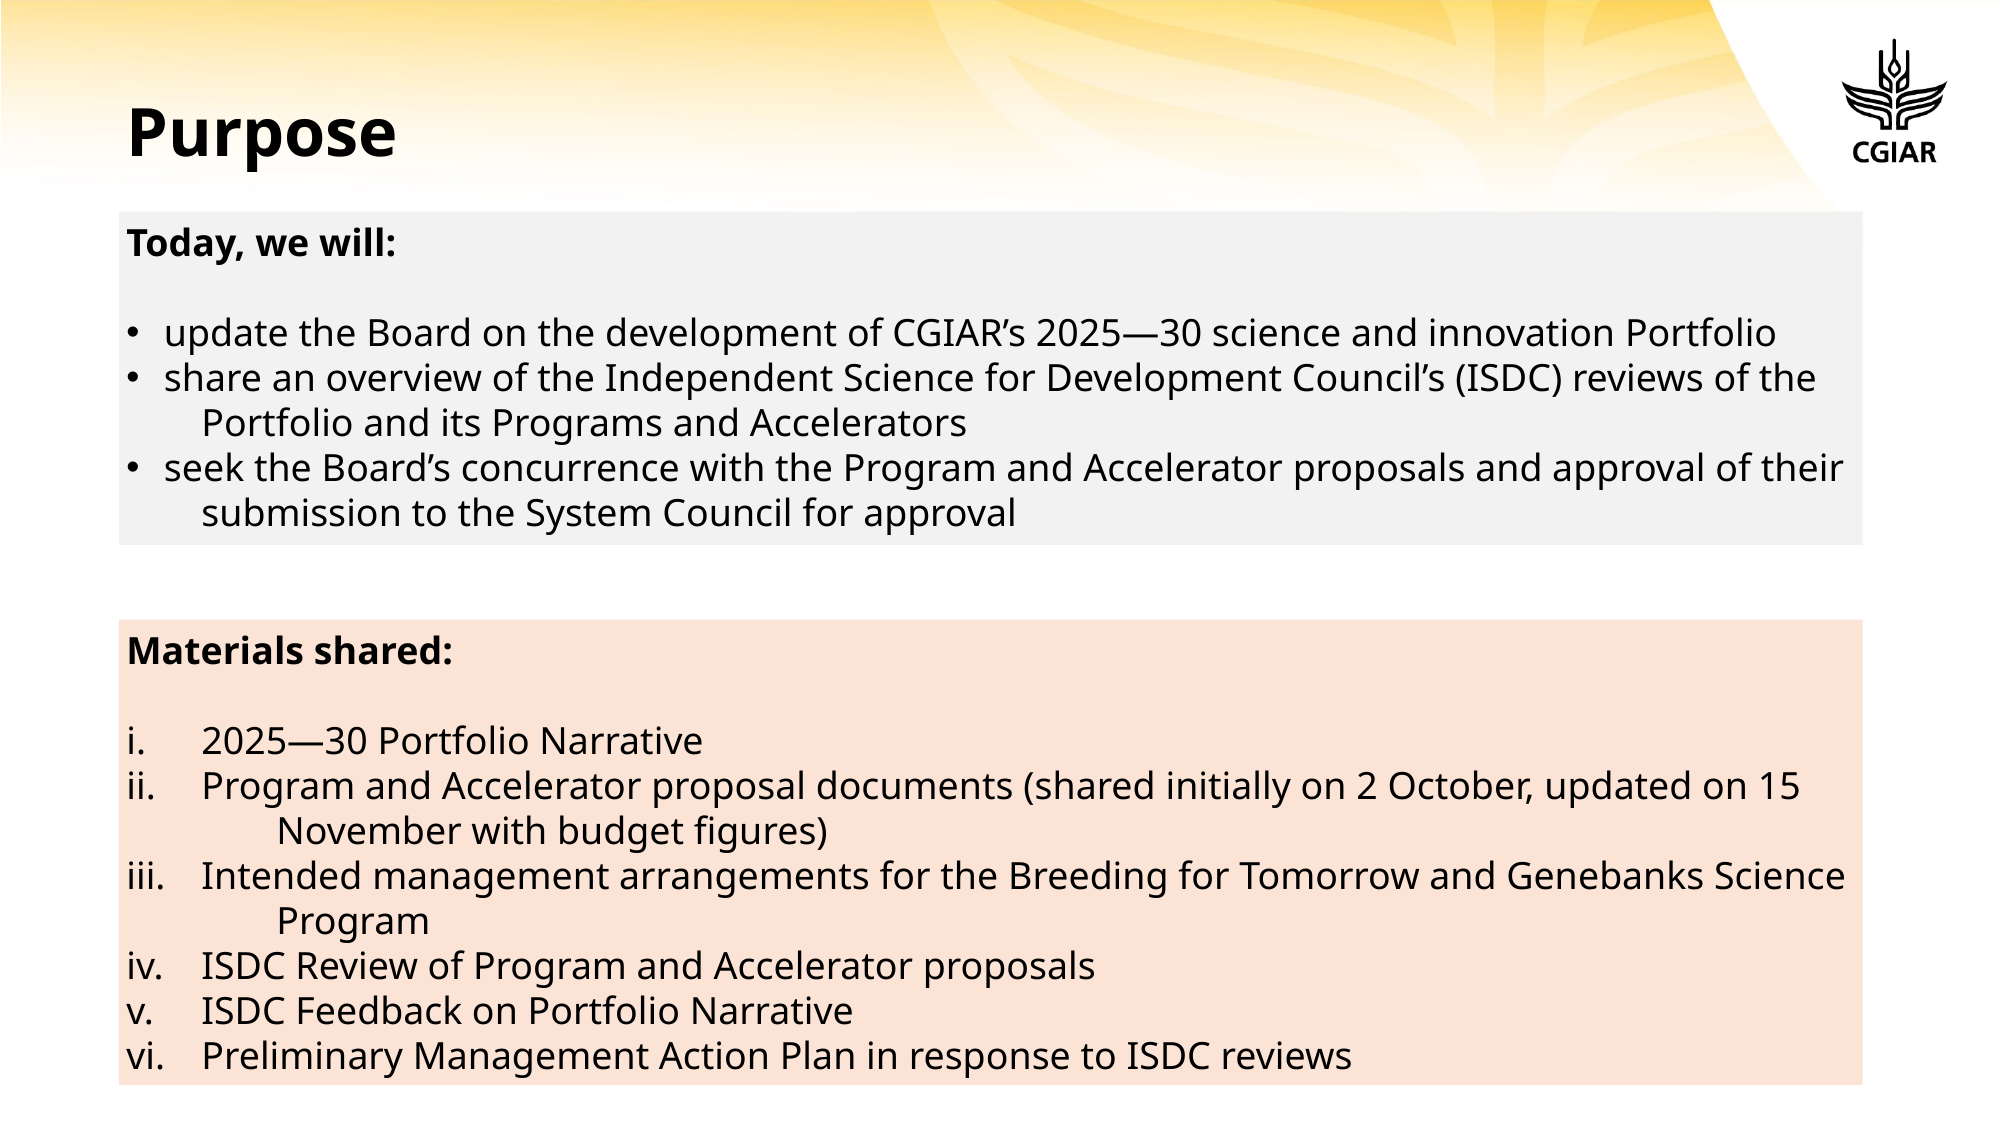

# Purpose
Today, we will:
update the Board on the development of CGIAR’s 2025—30 science and innovation Portfolio
share an overview of the Independent Science for Development Council’s (ISDC) reviews of the Portfolio and its Programs and Accelerators
seek the Board’s concurrence with the Program and Accelerator proposals and approval of their submission to the System Council for approval
Materials shared:
2025—30 Portfolio Narrative
Program and Accelerator proposal documents (shared initially on 2 October, updated on 15 November with budget figures)
Intended management arrangements for the Breeding for Tomorrow and Genebanks Science Program
ISDC Review of Program and Accelerator proposals
ISDC Feedback on Portfolio Narrative
Preliminary Management Action Plan in response to ISDC reviews